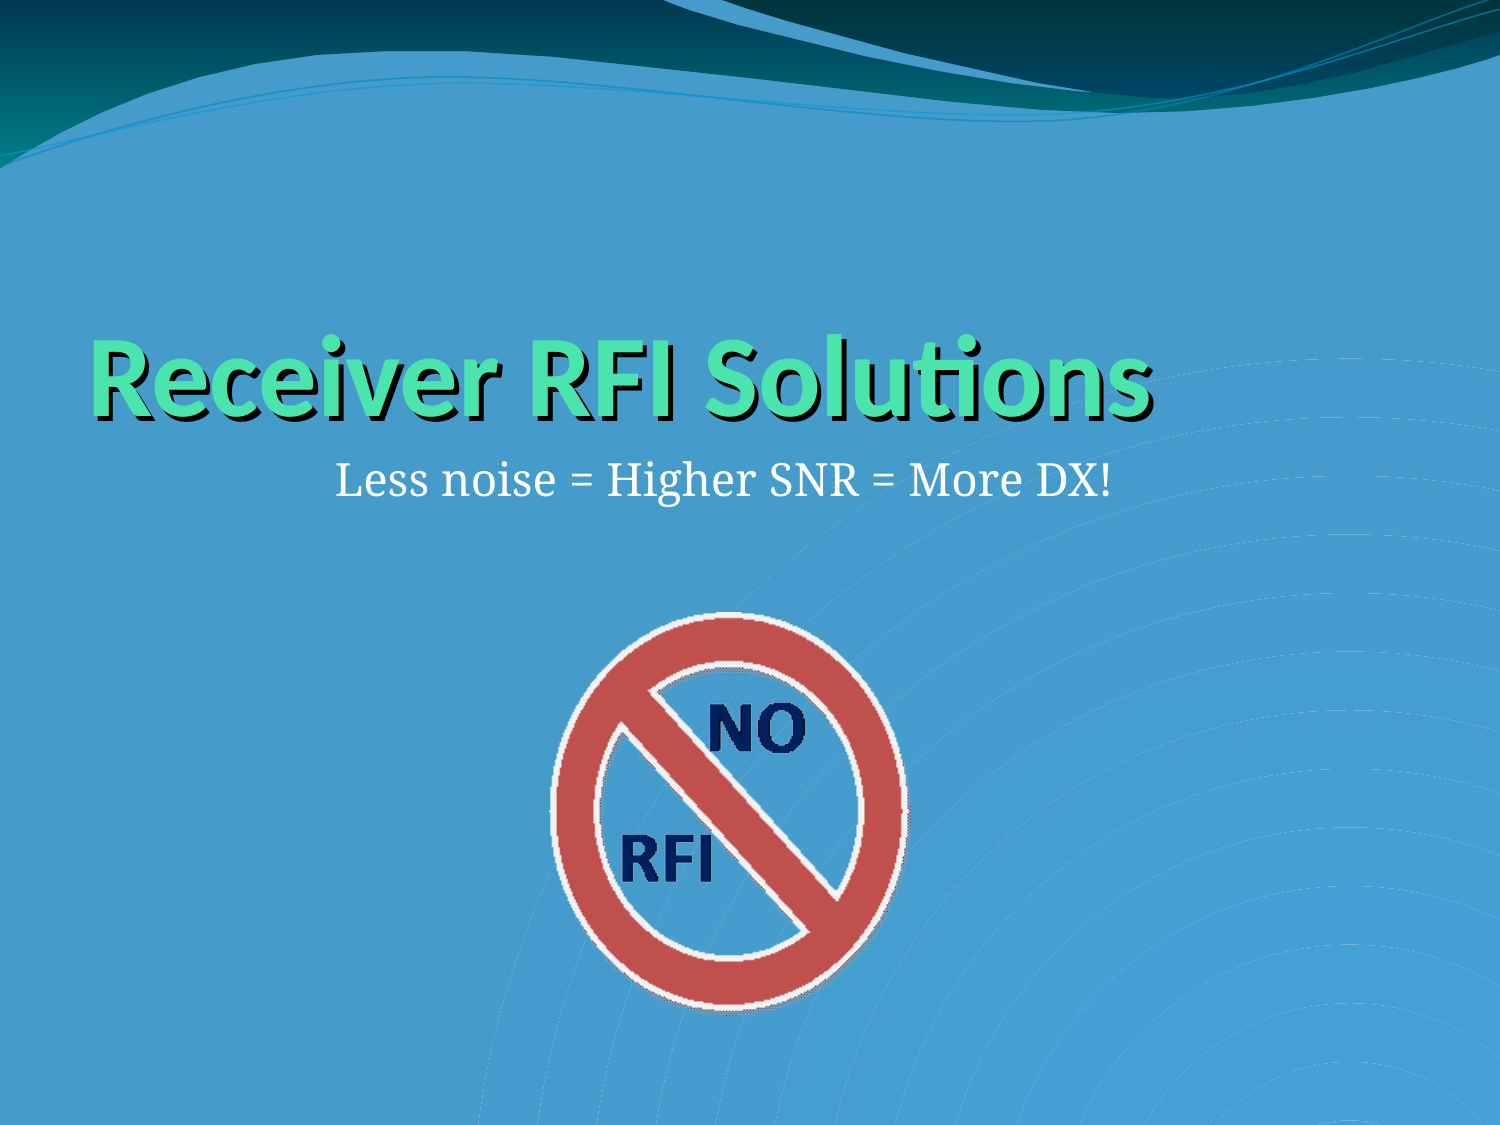

# Receiver RFI Solutions
Less noise = Higher SNR = More DX!